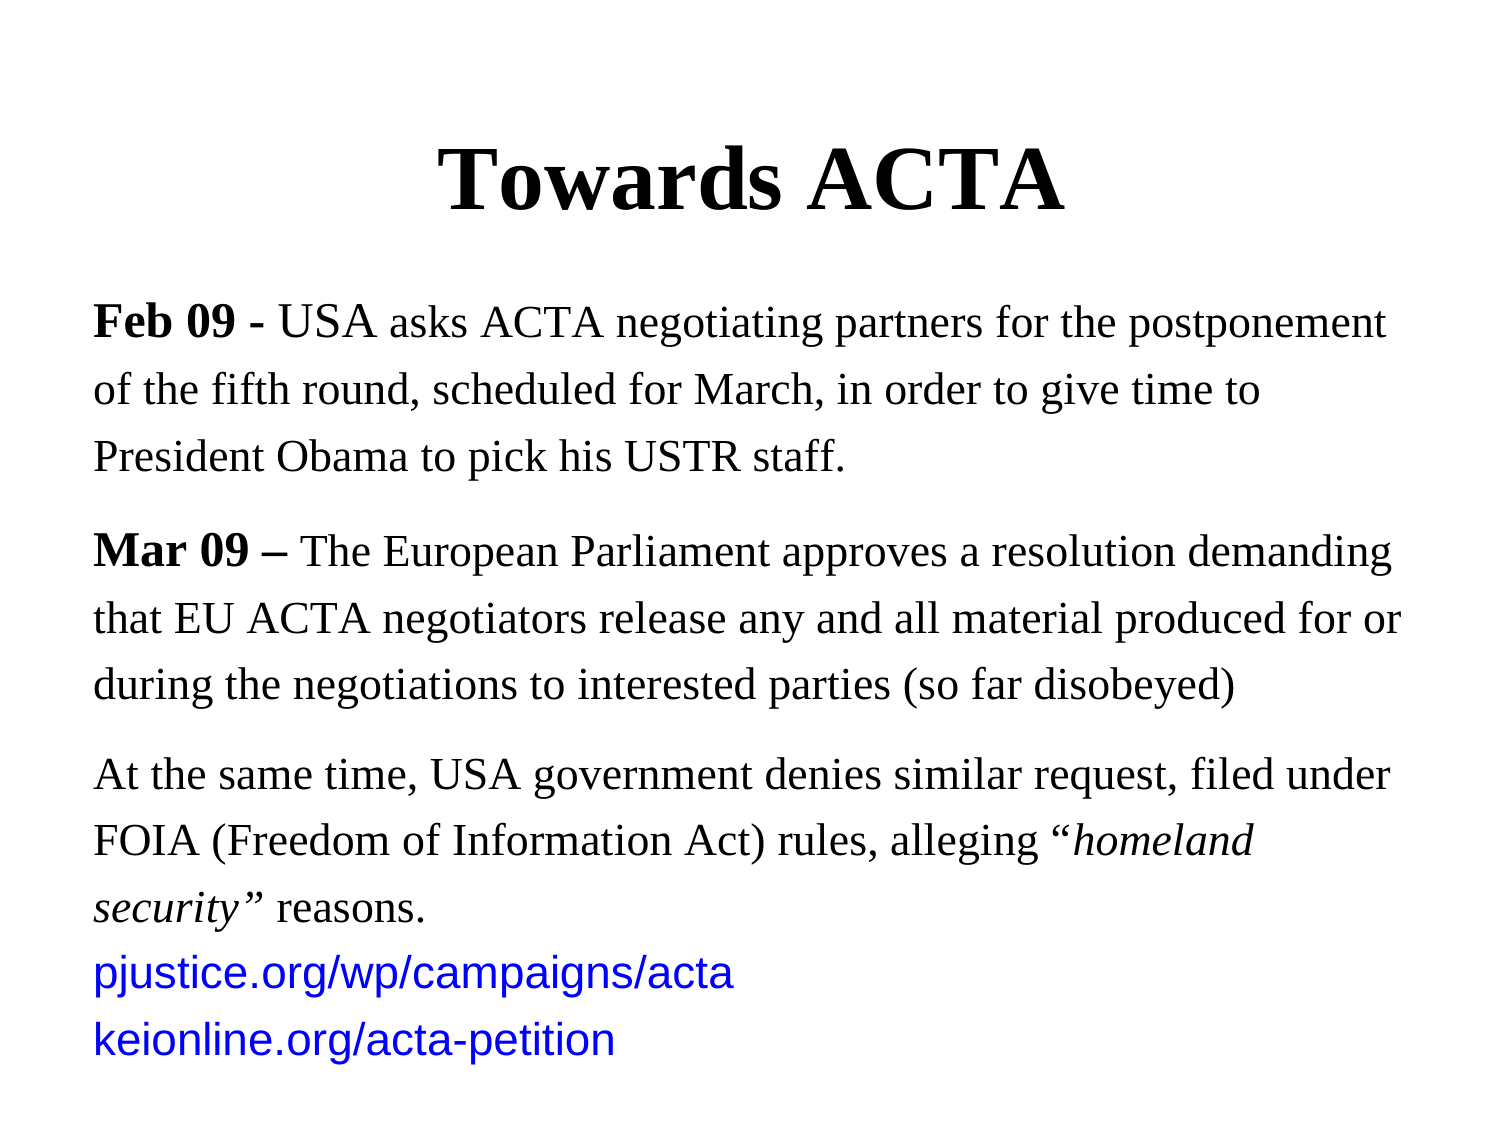

# Towards ACTA
Feb 09 - USA asks ACTA negotiating partners for the postponement of the fifth round, scheduled for March, in order to give time to President Obama to pick his USTR staff.
Mar 09 – The European Parliament approves a resolution demanding that EU ACTA negotiators release any and all material produced for or during the negotiations to interested parties (so far disobeyed)
At the same time, USA government denies similar request, filed under FOIA (Freedom of Information Act) rules, alleging “homeland security” reasons.
pjustice.org/wp/campaigns/acta
keionline.org/acta-petition